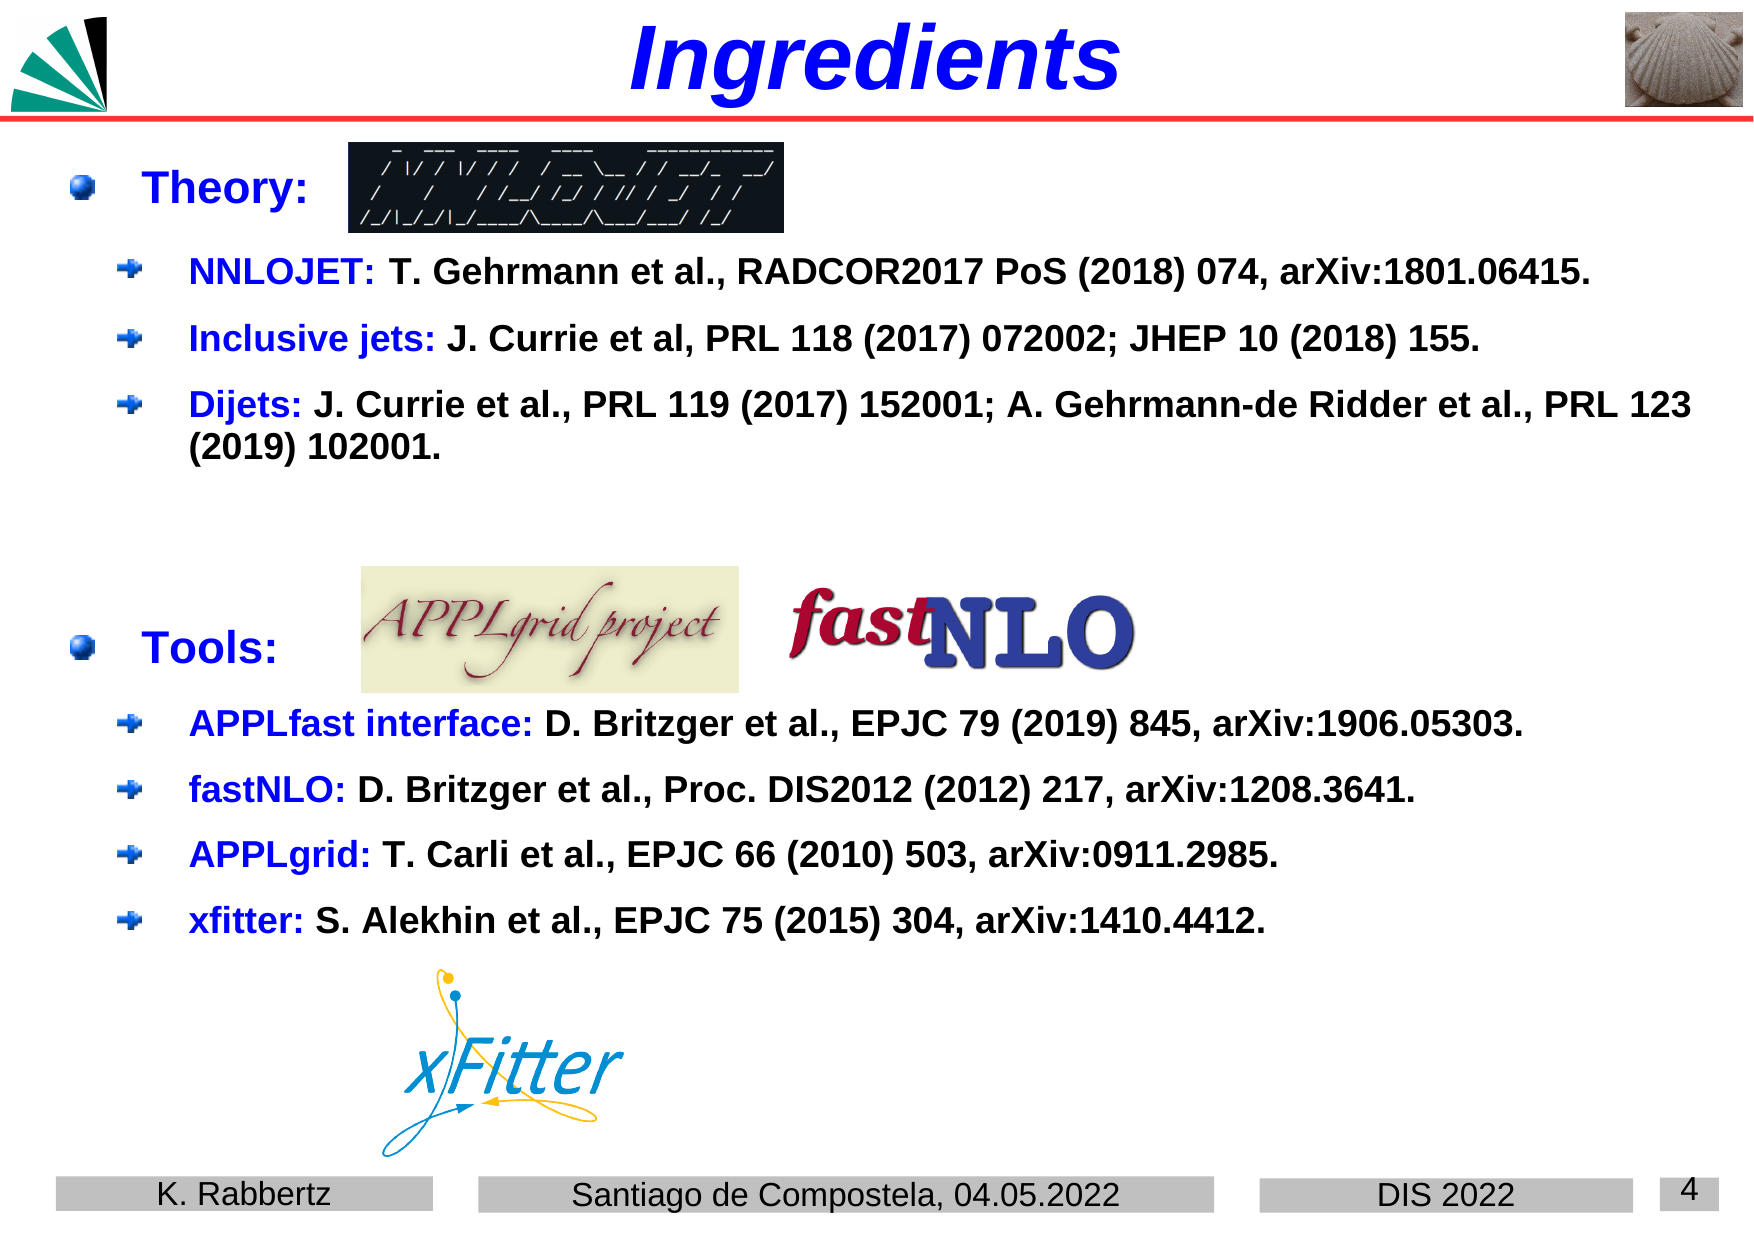

# Ingredients
Theory:
NNLOJET: T. Gehrmann et al., RADCOR2017 PoS (2018) 074, arXiv:1801.06415.
Inclusive jets: J. Currie et al, PRL 118 (2017) 072002; JHEP 10 (2018) 155.
Dijets: J. Currie et al., PRL 119 (2017) 152001; A. Gehrmann-de Ridder et al., PRL 123 (2019) 102001.
Tools:
APPLfast interface: D. Britzger et al., EPJC 79 (2019) 845, arXiv:1906.05303.
fastNLO: D. Britzger et al., Proc. DIS2012 (2012) 217, arXiv:1208.3641.
APPLgrid: T. Carli et al., EPJC 66 (2010) 503, arXiv:0911.2985.
xfitter: S. Alekhin et al., EPJC 75 (2015) 304, arXiv:1410.4412.